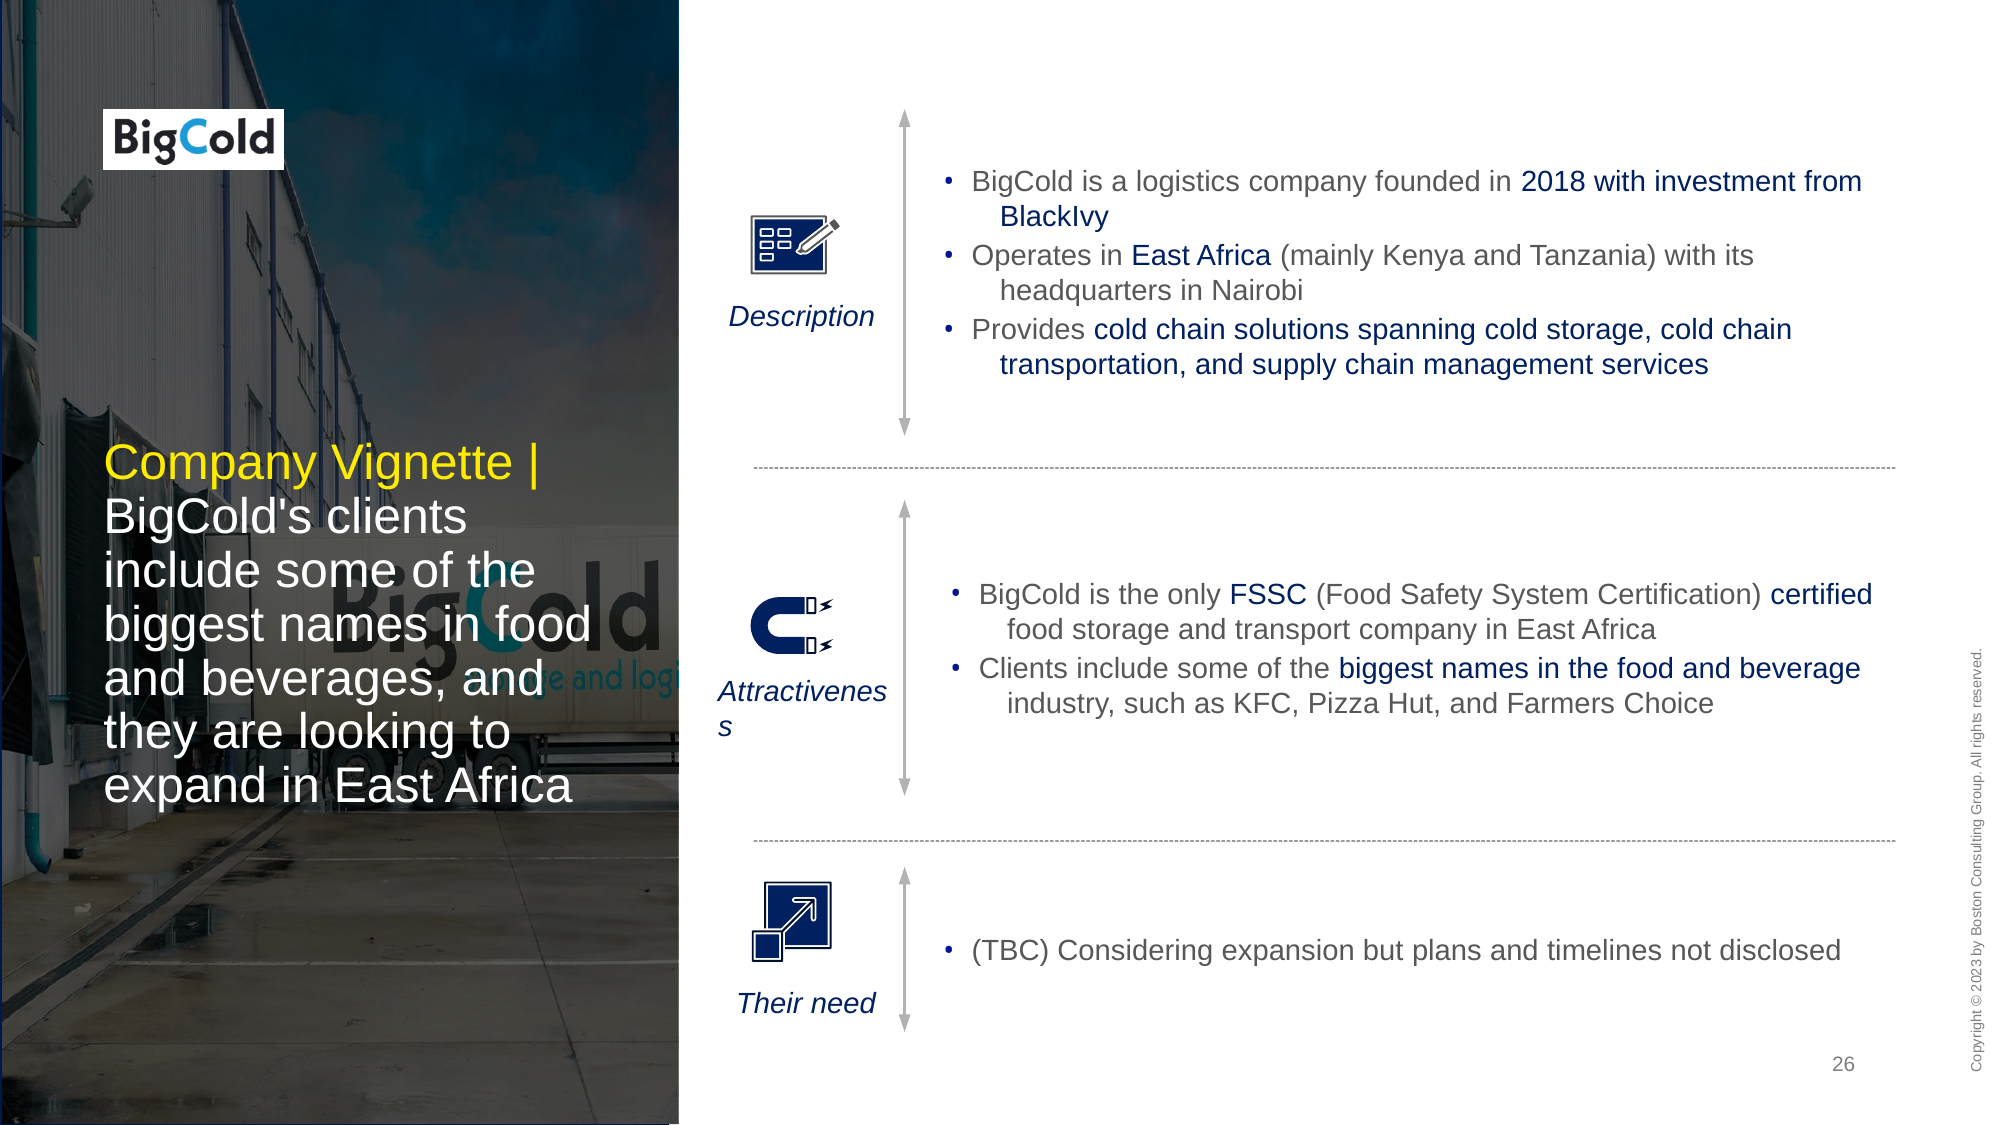

BigCold is a logistics company founded in 2018 with investment from BlackIvy
Operates in East Africa (mainly Kenya and Tanzania) with its headquarters in Nairobi
Provides cold chain solutions spanning cold storage, cold chain transportation, and supply chain management services
Description
# Company Vignette | BigCold's clients include some of the biggest names in food and beverages, and they are looking to expand in East Africa
Attractiveness
BigCold is the only FSSC (Food Safety System Certification) certified food storage and transport company in East Africa
Clients include some of the biggest names in the food and beverage industry, such as KFC, Pizza Hut, and Farmers Choice
Their need
(TBC) Considering expansion but plans and timelines not disclosed